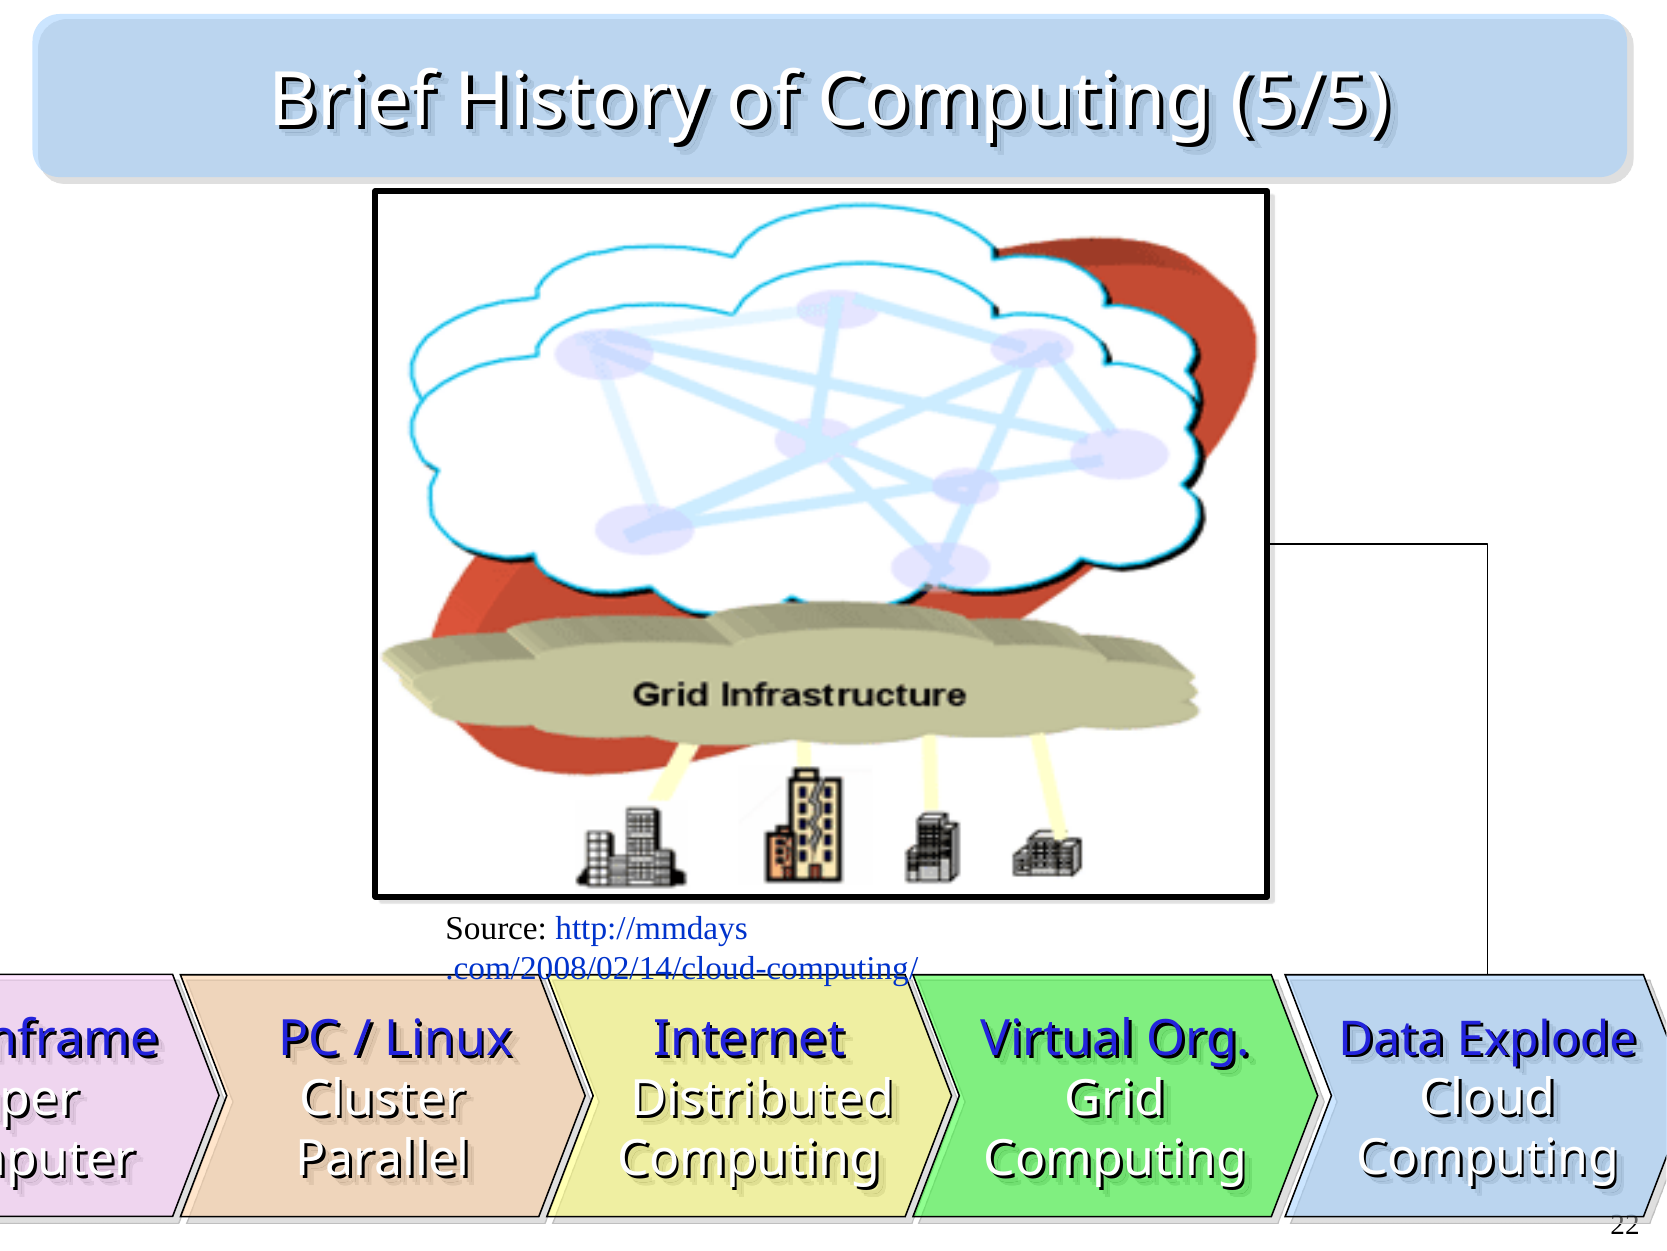

Brief History of Computing (5/5)
Source: http://mmdays.com/2008/02/14/cloud-computing/
 Mainframe
Super
Computer
 PC / Linux
Cluster
Parallel
Internet
 Distributed
Computing
Virtual Org.
Grid
Computing
Data Explode
Cloud
Computing
22